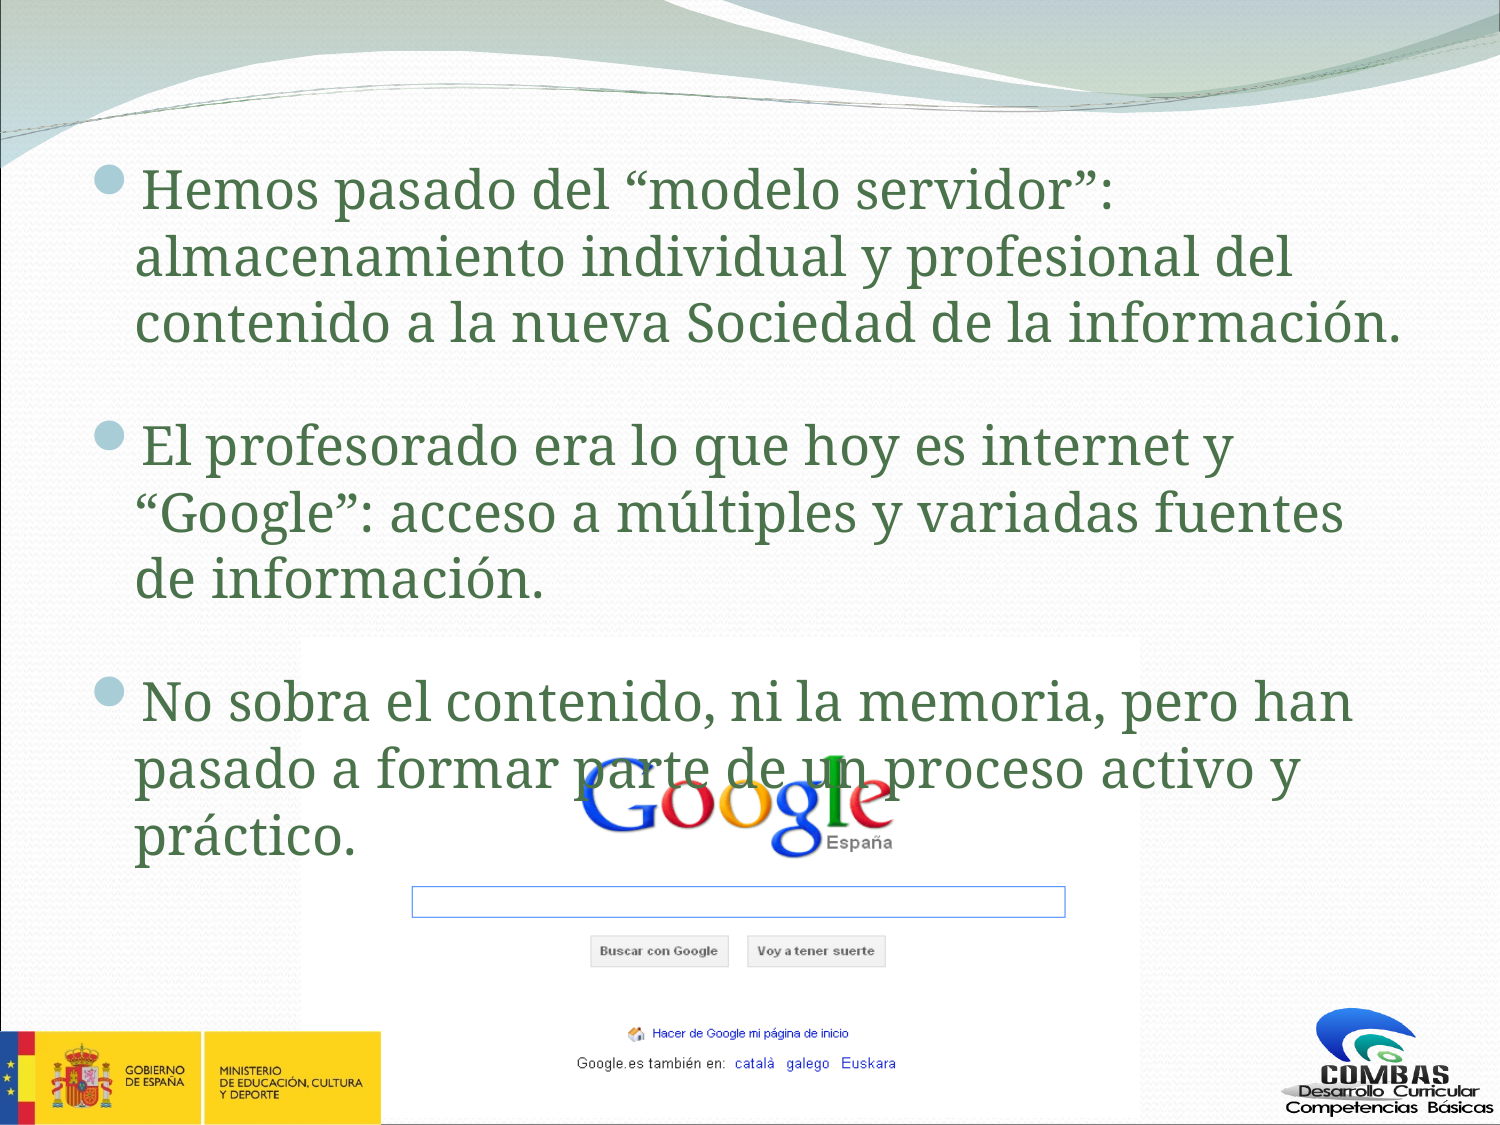

# Hemos pasado del “modelo servidor”: almacenamiento individual y profesional del contenido a la nueva Sociedad de la información.
El profesorado era lo que hoy es internet y “Google”: acceso a múltiples y variadas fuentes de información.
No sobra el contenido, ni la memoria, pero han pasado a formar parte de un proceso activo y práctico.